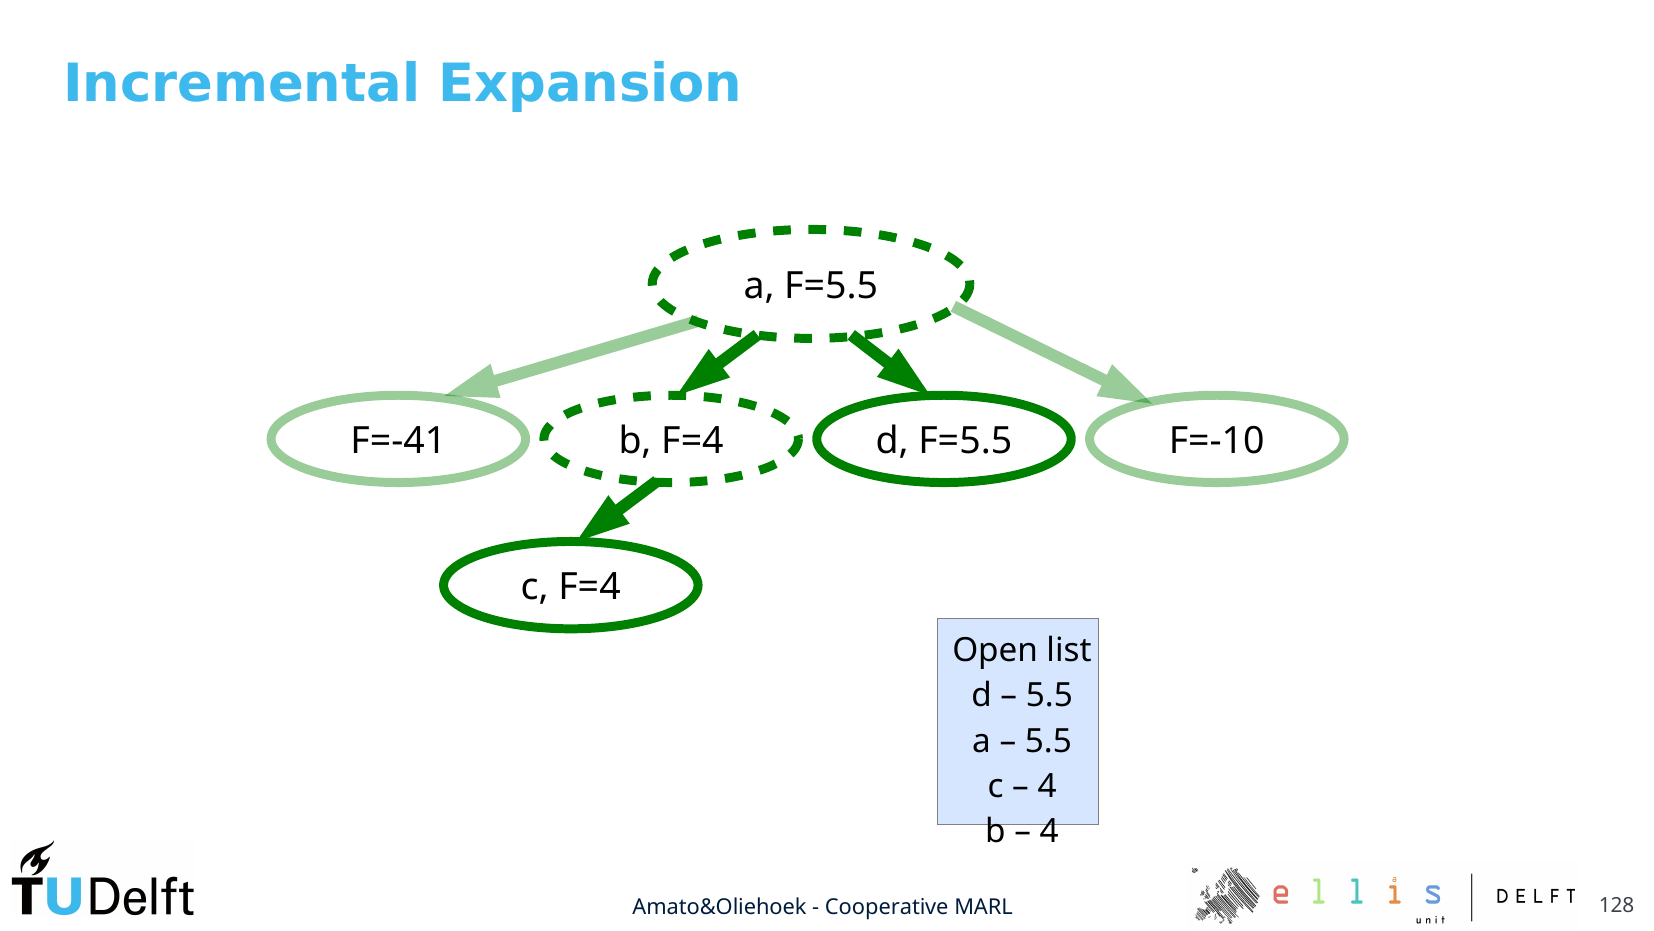

# Incremental Expansion
a, F=5.5
F=-41
b, F=4
d, F=5.5
F=-10
c, F=4
Open list
d – 5.5
a – 5.5
c – 4
b – 4
Amato&Oliehoek - Cooperative MARL